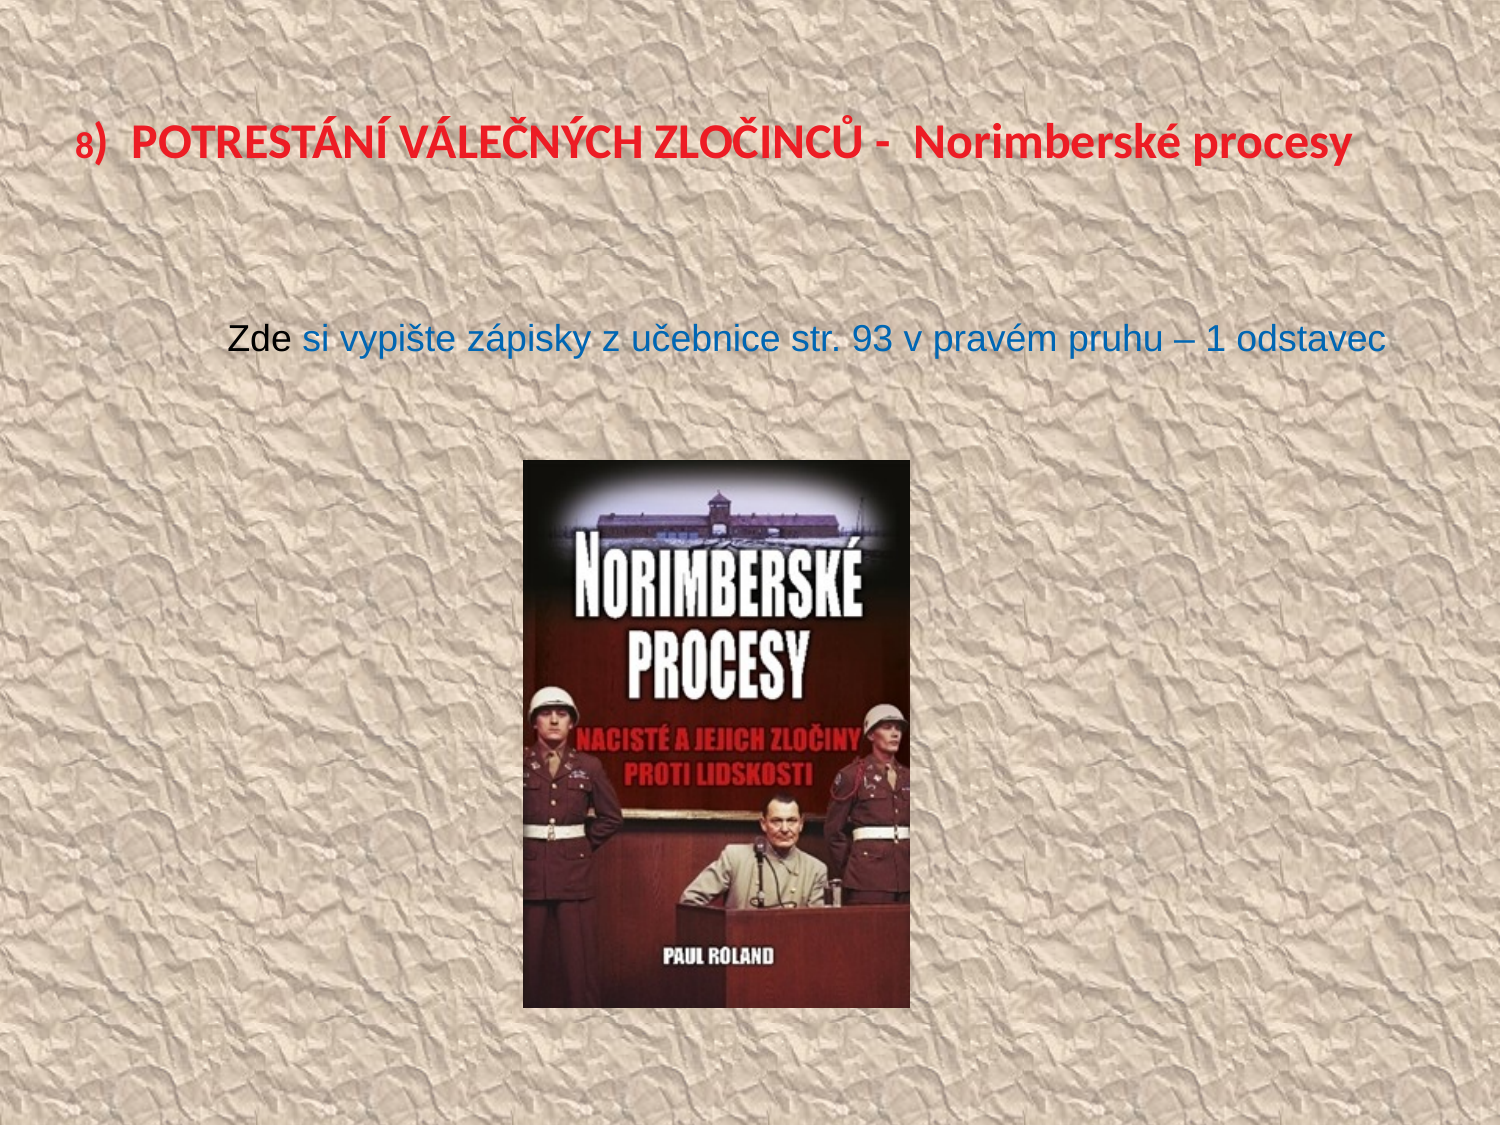

8) POTRESTÁNÍ VÁLEČNÝCH ZLOČINCŮ - Norimberské procesy
Zde si vypište zápisky z učebnice str. 93 v pravém pruhu – 1 odstavec